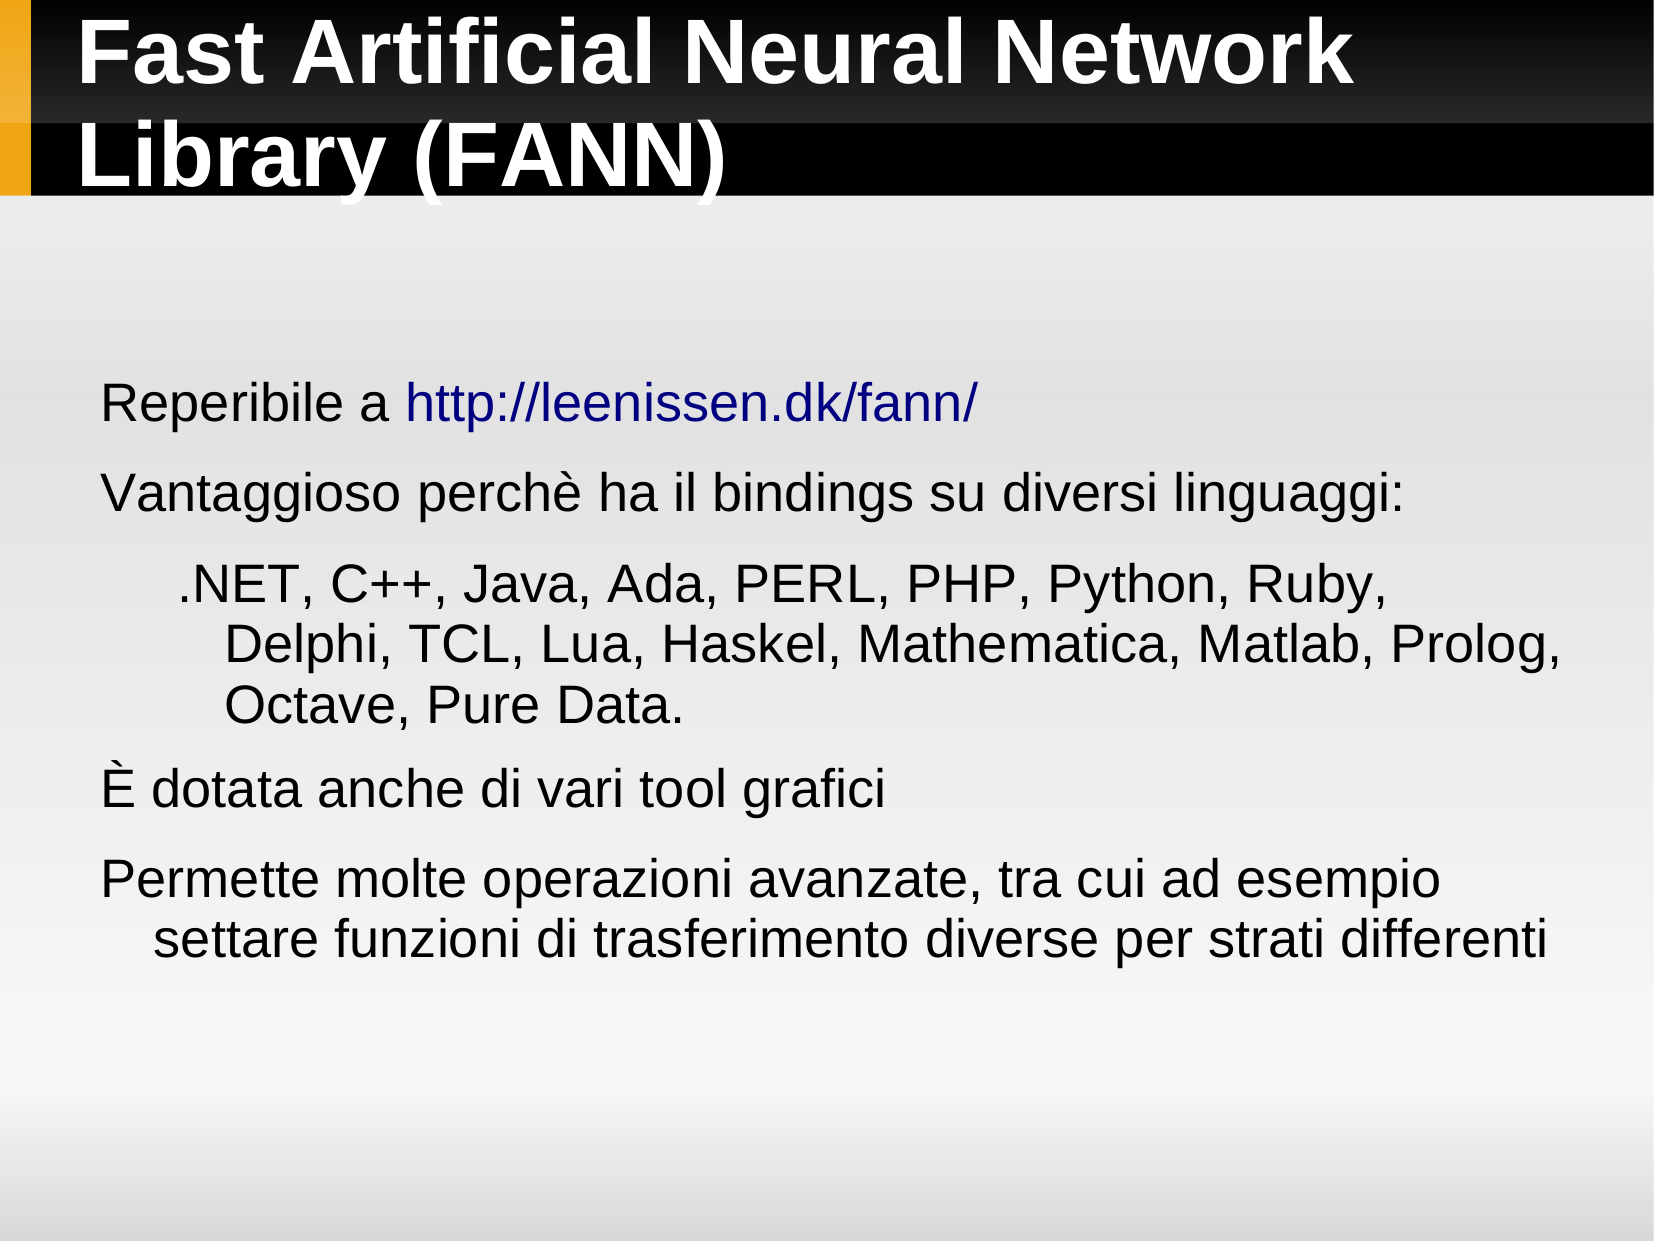

# Fast Artificial Neural Network Library (FANN)
Reperibile a http://leenissen.dk/fann/
Vantaggioso perchè ha il bindings su diversi linguaggi:
.NET, C++, Java, Ada, PERL, PHP, Python, Ruby, Delphi, TCL, Lua, Haskel, Mathematica, Matlab, Prolog, Octave, Pure Data.
È dotata anche di vari tool grafici
Permette molte operazioni avanzate, tra cui ad esempio settare funzioni di trasferimento diverse per strati differenti